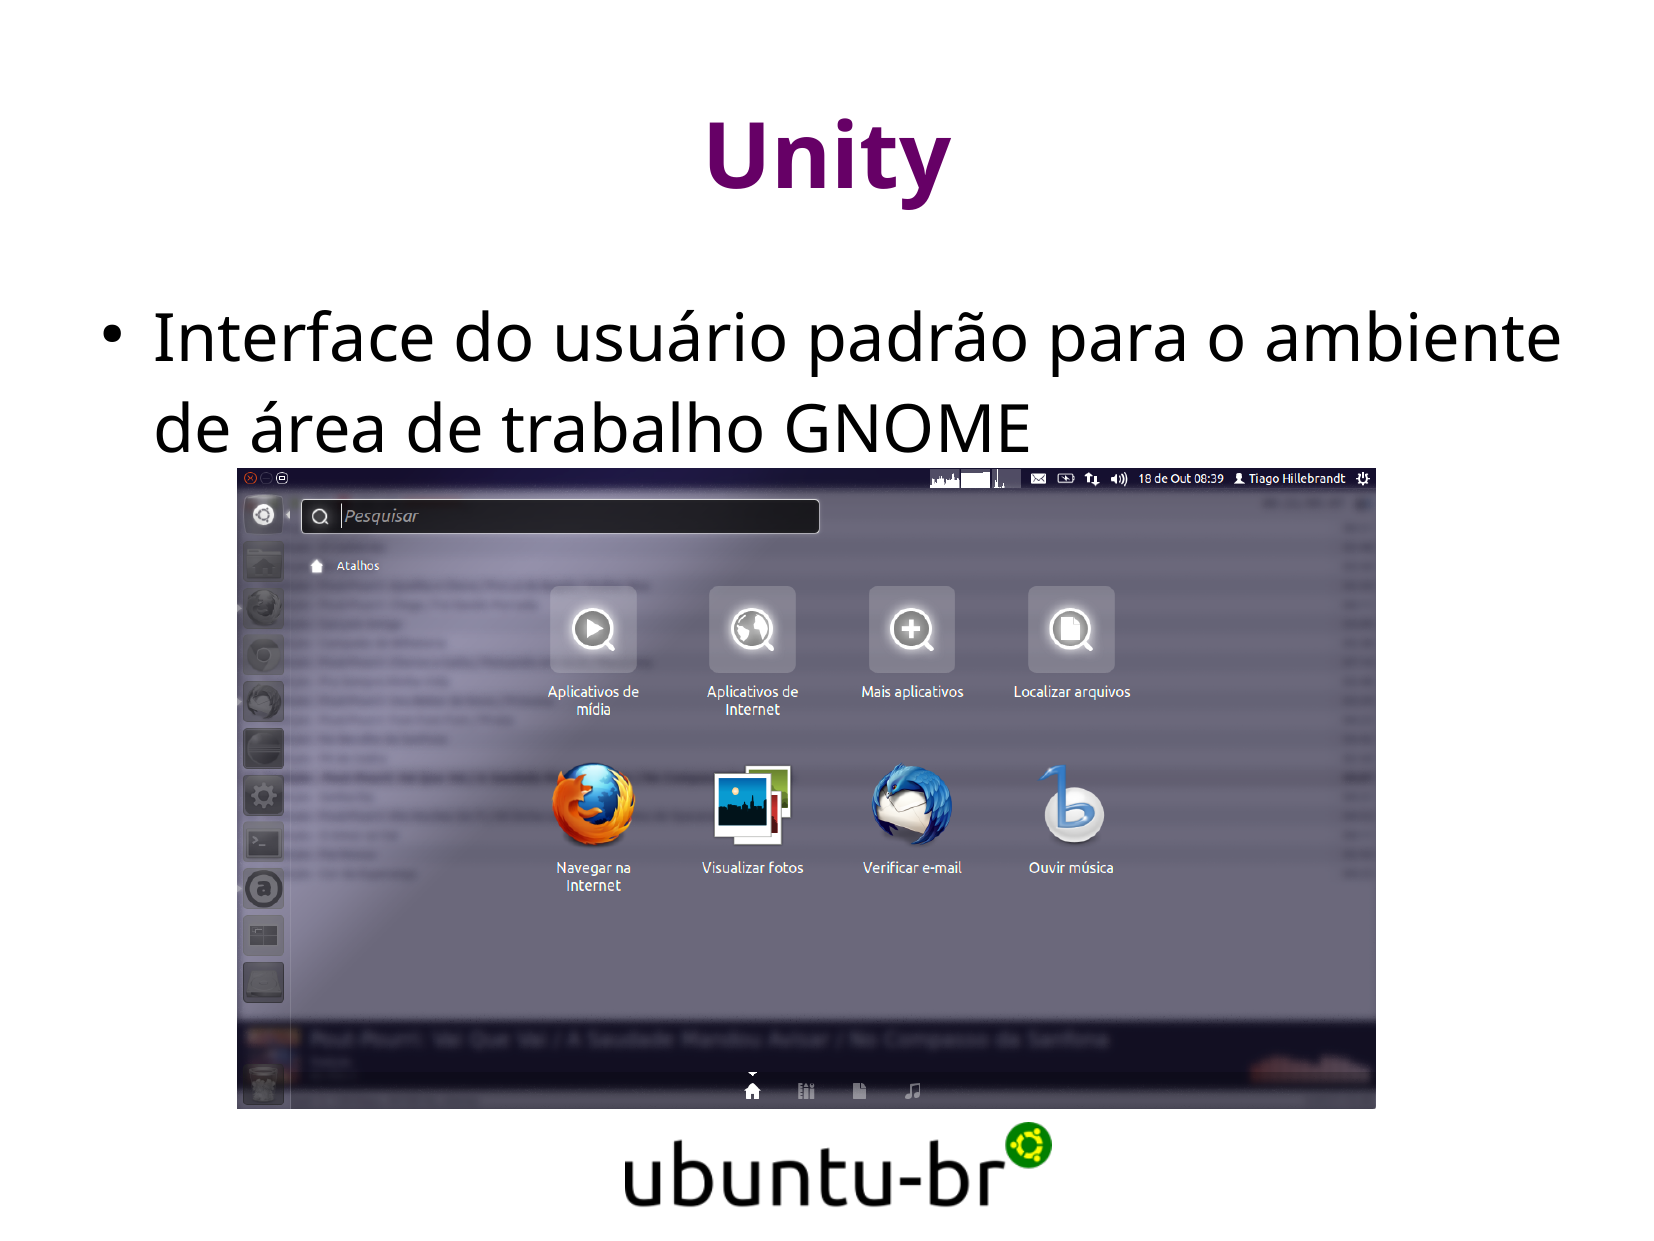

# Unity
Interface do usuário padrão para o ambiente de área de trabalho GNOME